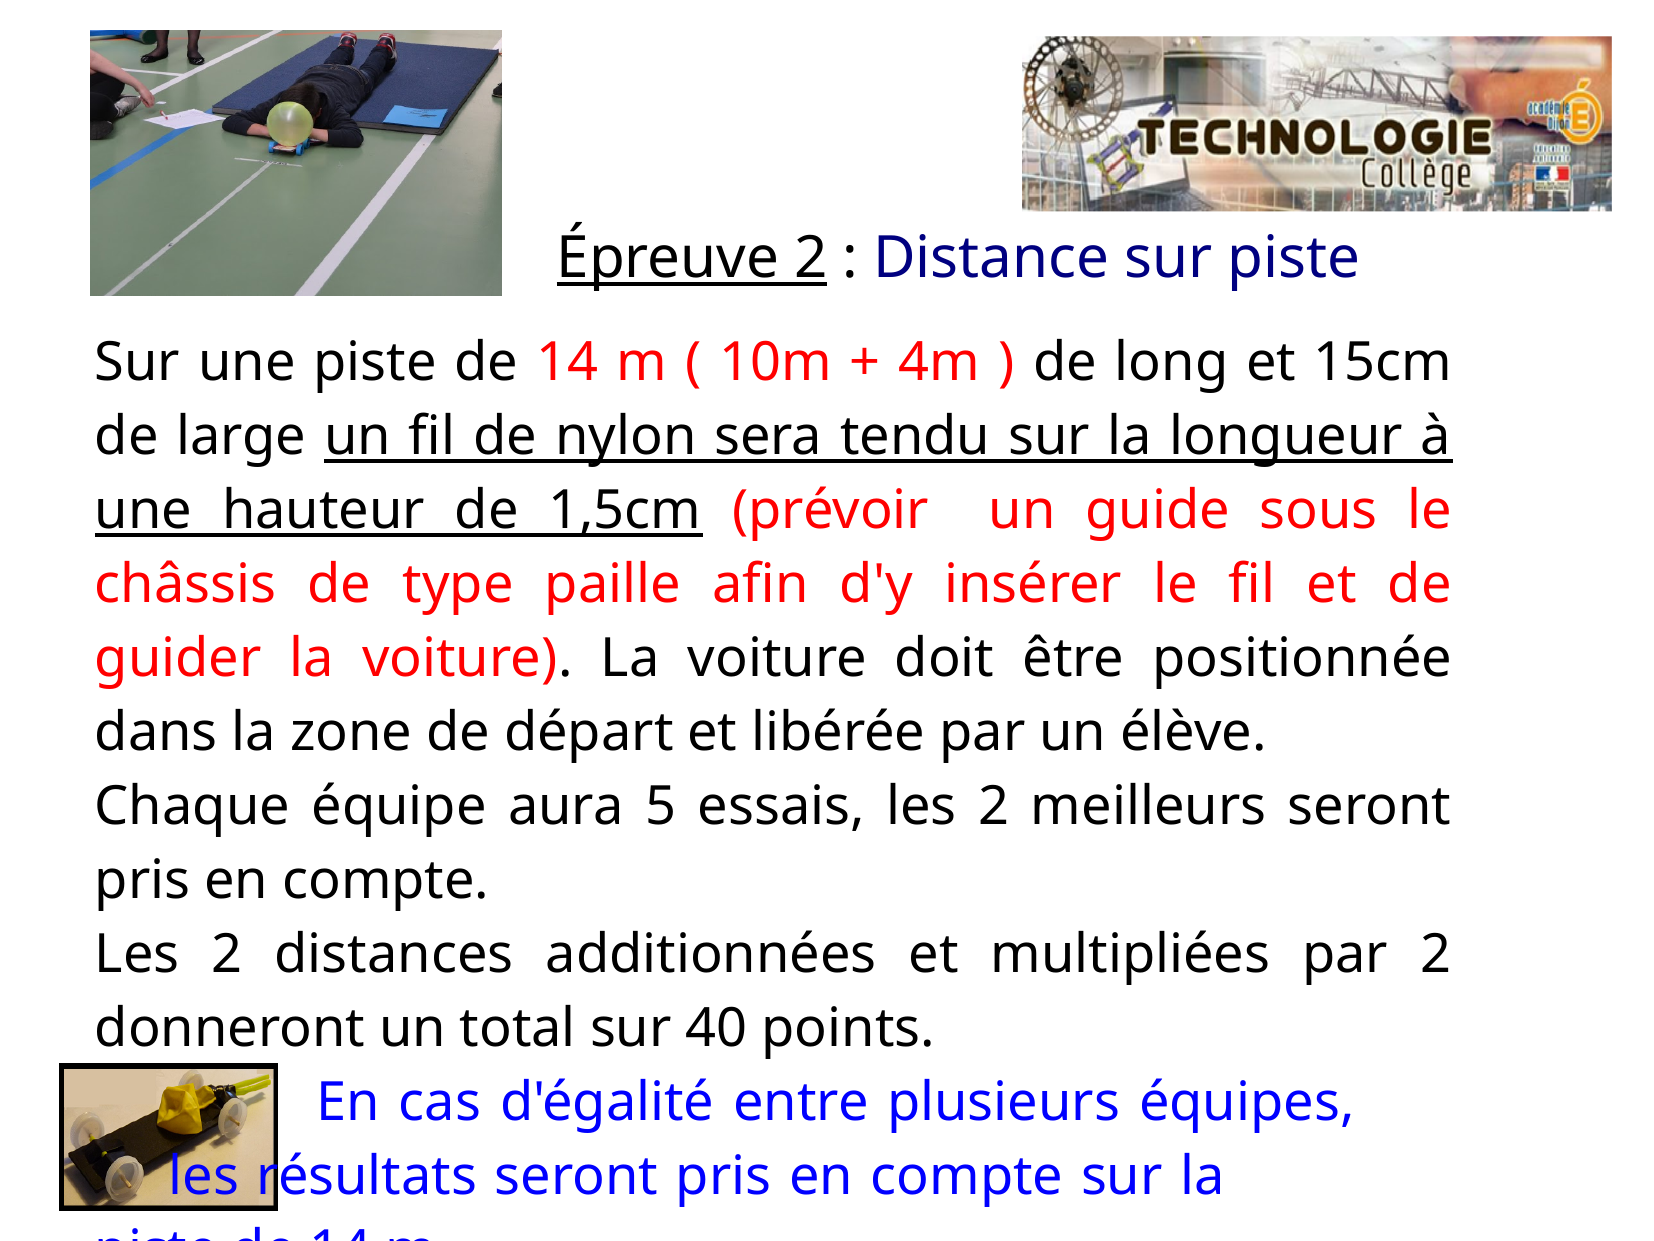

Épreuve 2 : Distance sur piste
Sur une piste de 14 m ( 10m + 4m ) de long et 15cm de large un fil de nylon sera tendu sur la longueur à une hauteur de 1,5cm (prévoir un guide sous le châssis de type paille afin d'y insérer le fil et de guider la voiture). La voiture doit être positionnée dans la zone de départ et libérée par un élève.
Chaque équipe aura 5 essais, les 2 meilleurs seront pris en compte.
Les 2 distances additionnées et multipliées par 2 donneront un total sur 40 points.
			En cas d'égalité entre plusieurs équipes, 			les résultats seront pris en compte sur la 			piste de 14 m